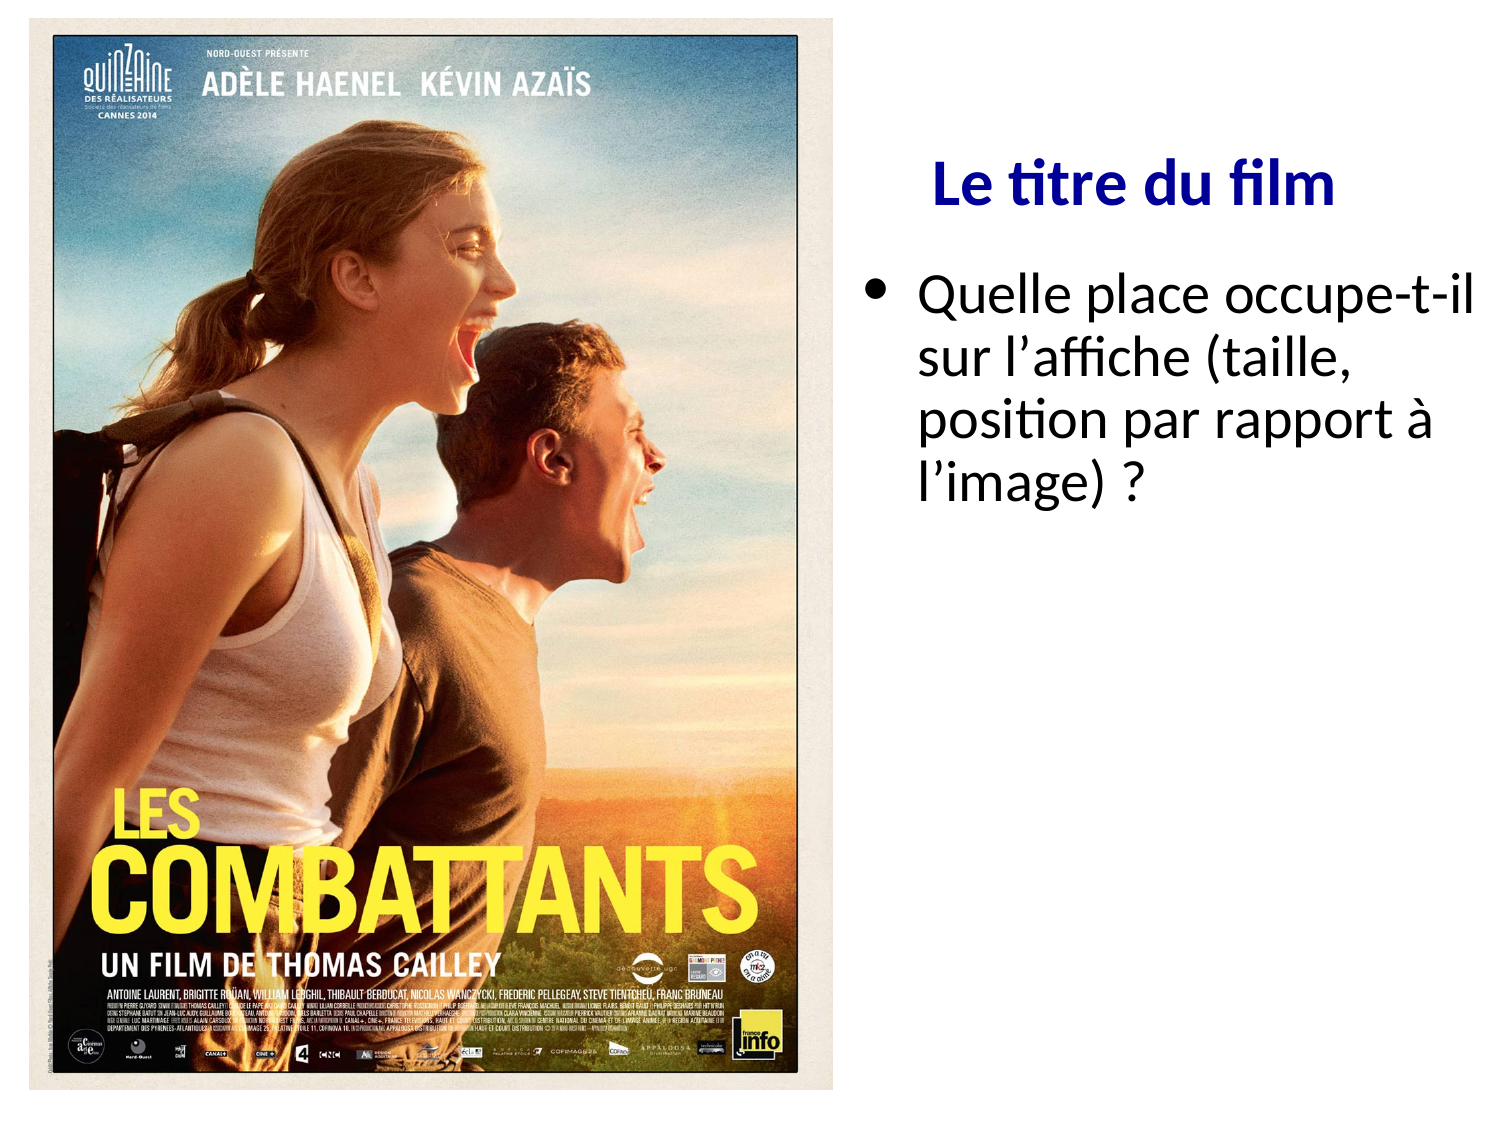

# Le titre du film
Quelle place occupe-t-il sur l’affiche (taille, position par rapport à l’image) ?